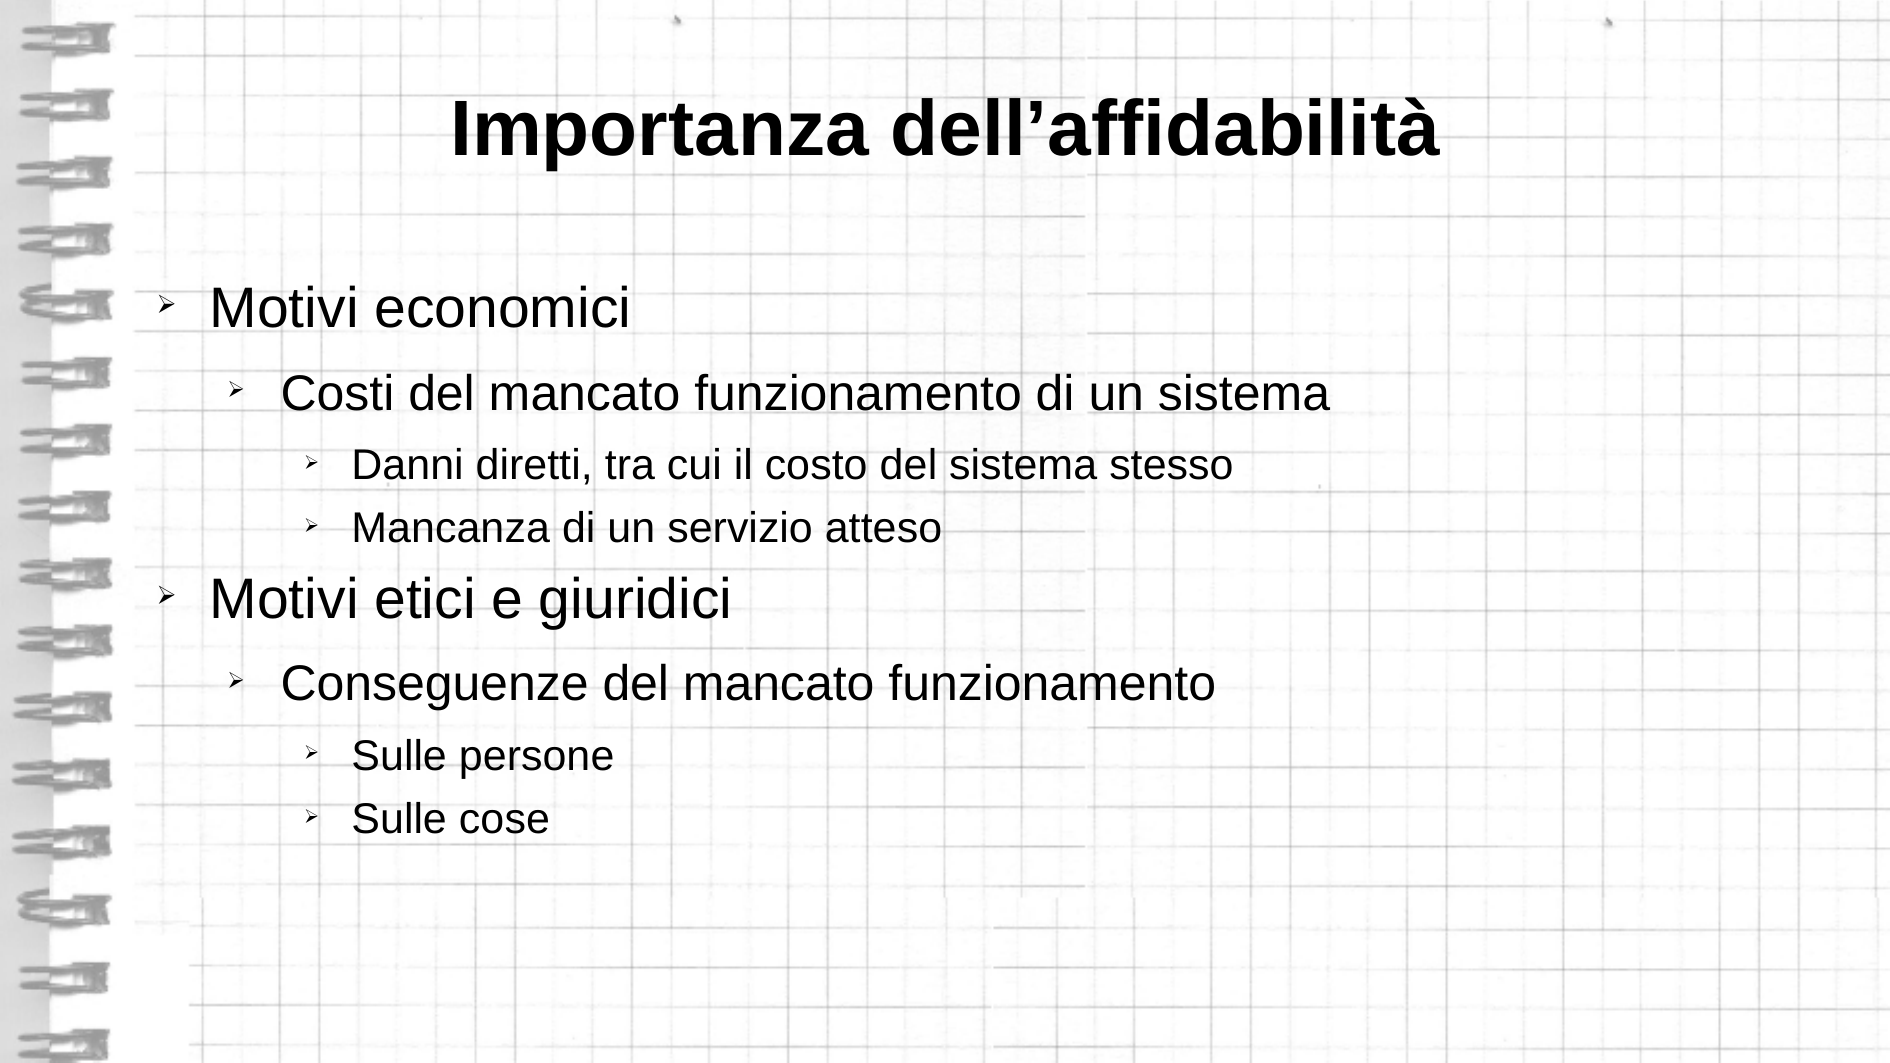

# Importanza dell’affidabilità
Motivi economici
Costi del mancato funzionamento di un sistema
Danni diretti, tra cui il costo del sistema stesso
Mancanza di un servizio atteso
Motivi etici e giuridici
Conseguenze del mancato funzionamento
Sulle persone
Sulle cose